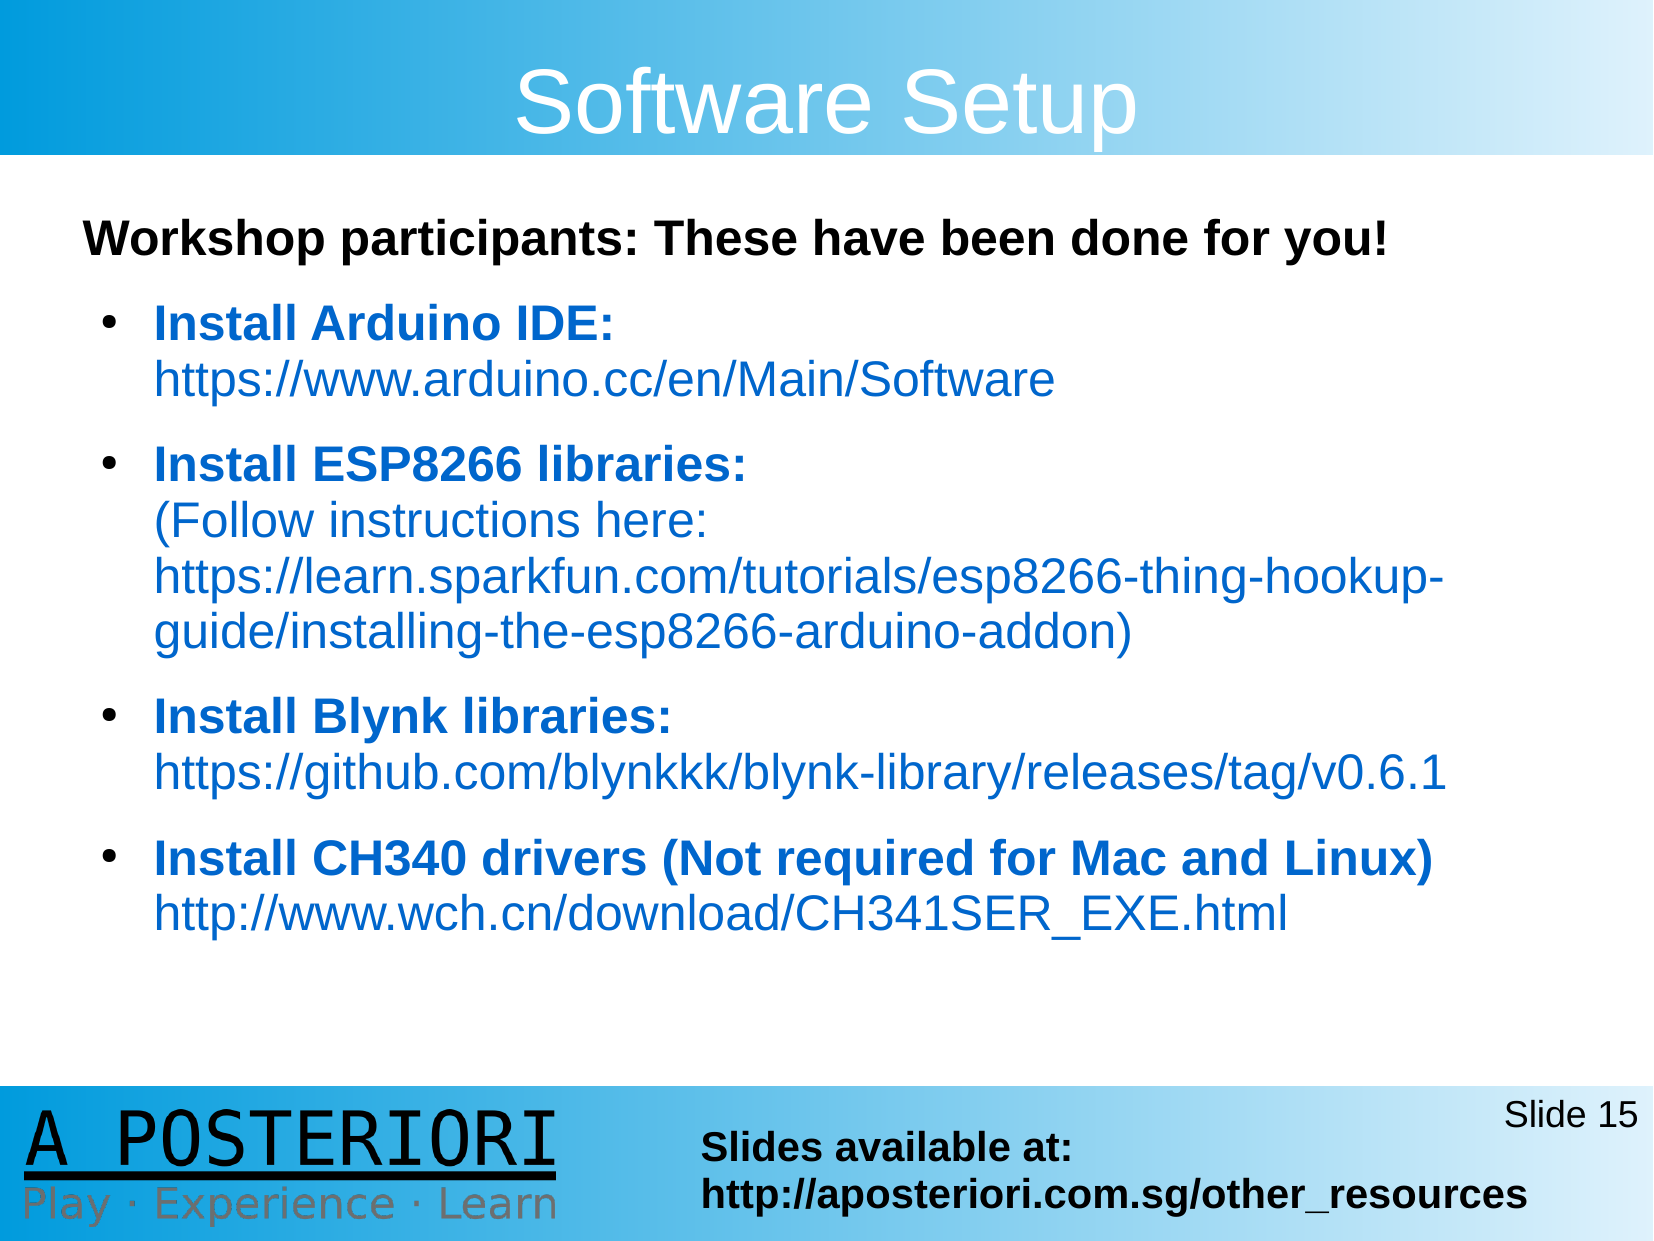

# Software Setup
Workshop participants: These have been done for you!
Install Arduino IDE:
https://www.arduino.cc/en/Main/Software
Install ESP8266 libraries:
(Follow instructions here: https://learn.sparkfun.com/tutorials/esp8266-thing-hookup-guide/installing-the-esp8266-arduino-addon)
Install Blynk libraries:
https://github.com/blynkkk/blynk-library/releases/tag/v0.6.1
Install CH340 drivers (Not required for Mac and Linux) http://www.wch.cn/download/CH341SER_EXE.html